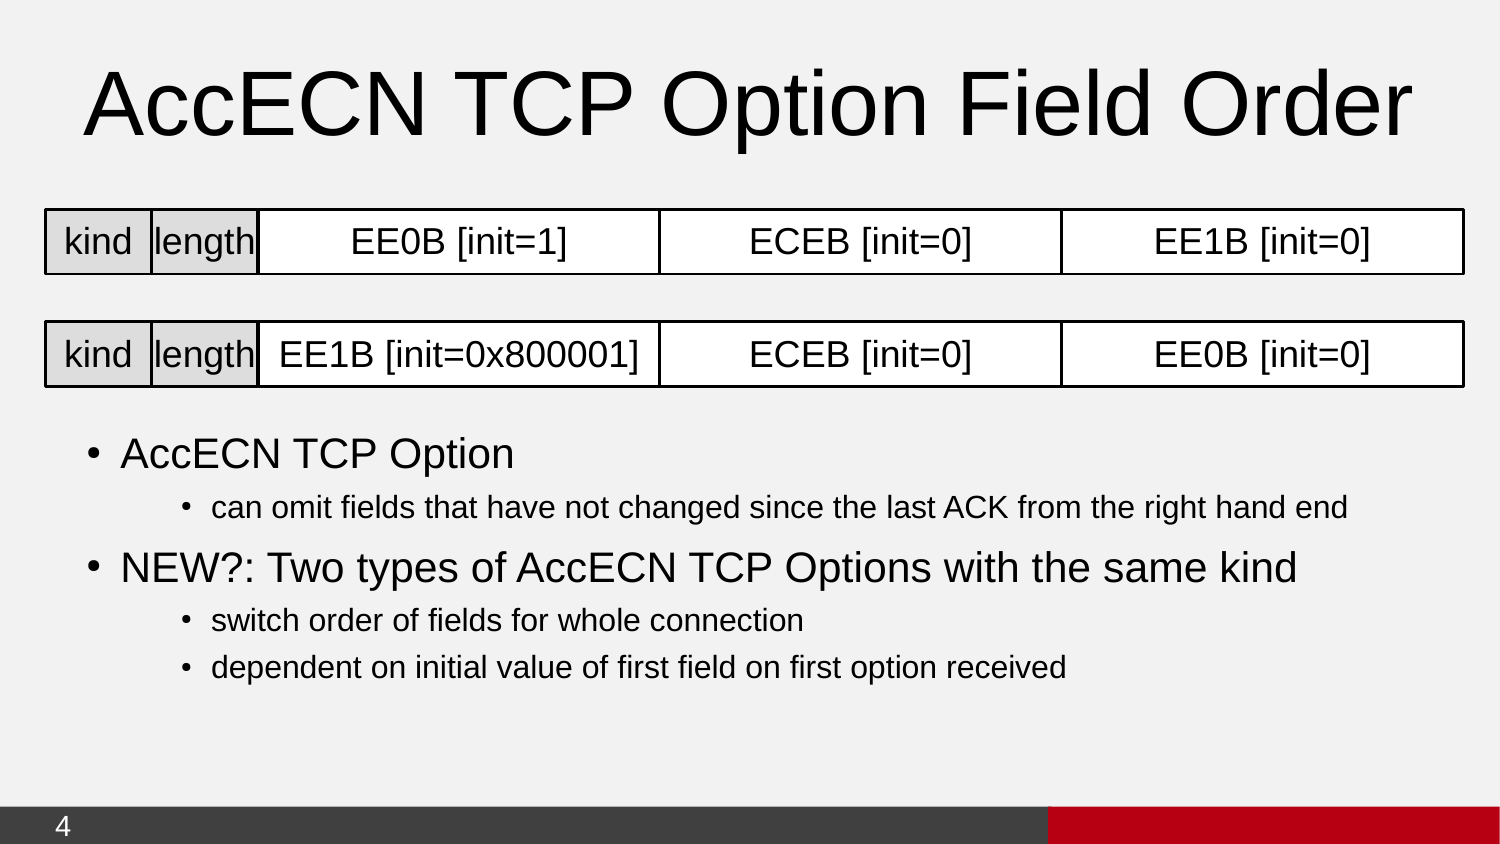

# AccECN TCP Option Field Order
kind
length
EE0B [init=1]
ECEB [init=0]
EE1B [init=0]
kind
length
EE1B [init=0x800001]
ECEB [init=0]
EE0B [init=0]
AccECN TCP Option
can omit fields that have not changed since the last ACK from the right hand end
NEW?: Two types of AccECN TCP Options with the same kind
switch order of fields for whole connection
dependent on initial value of first field on first option received
4